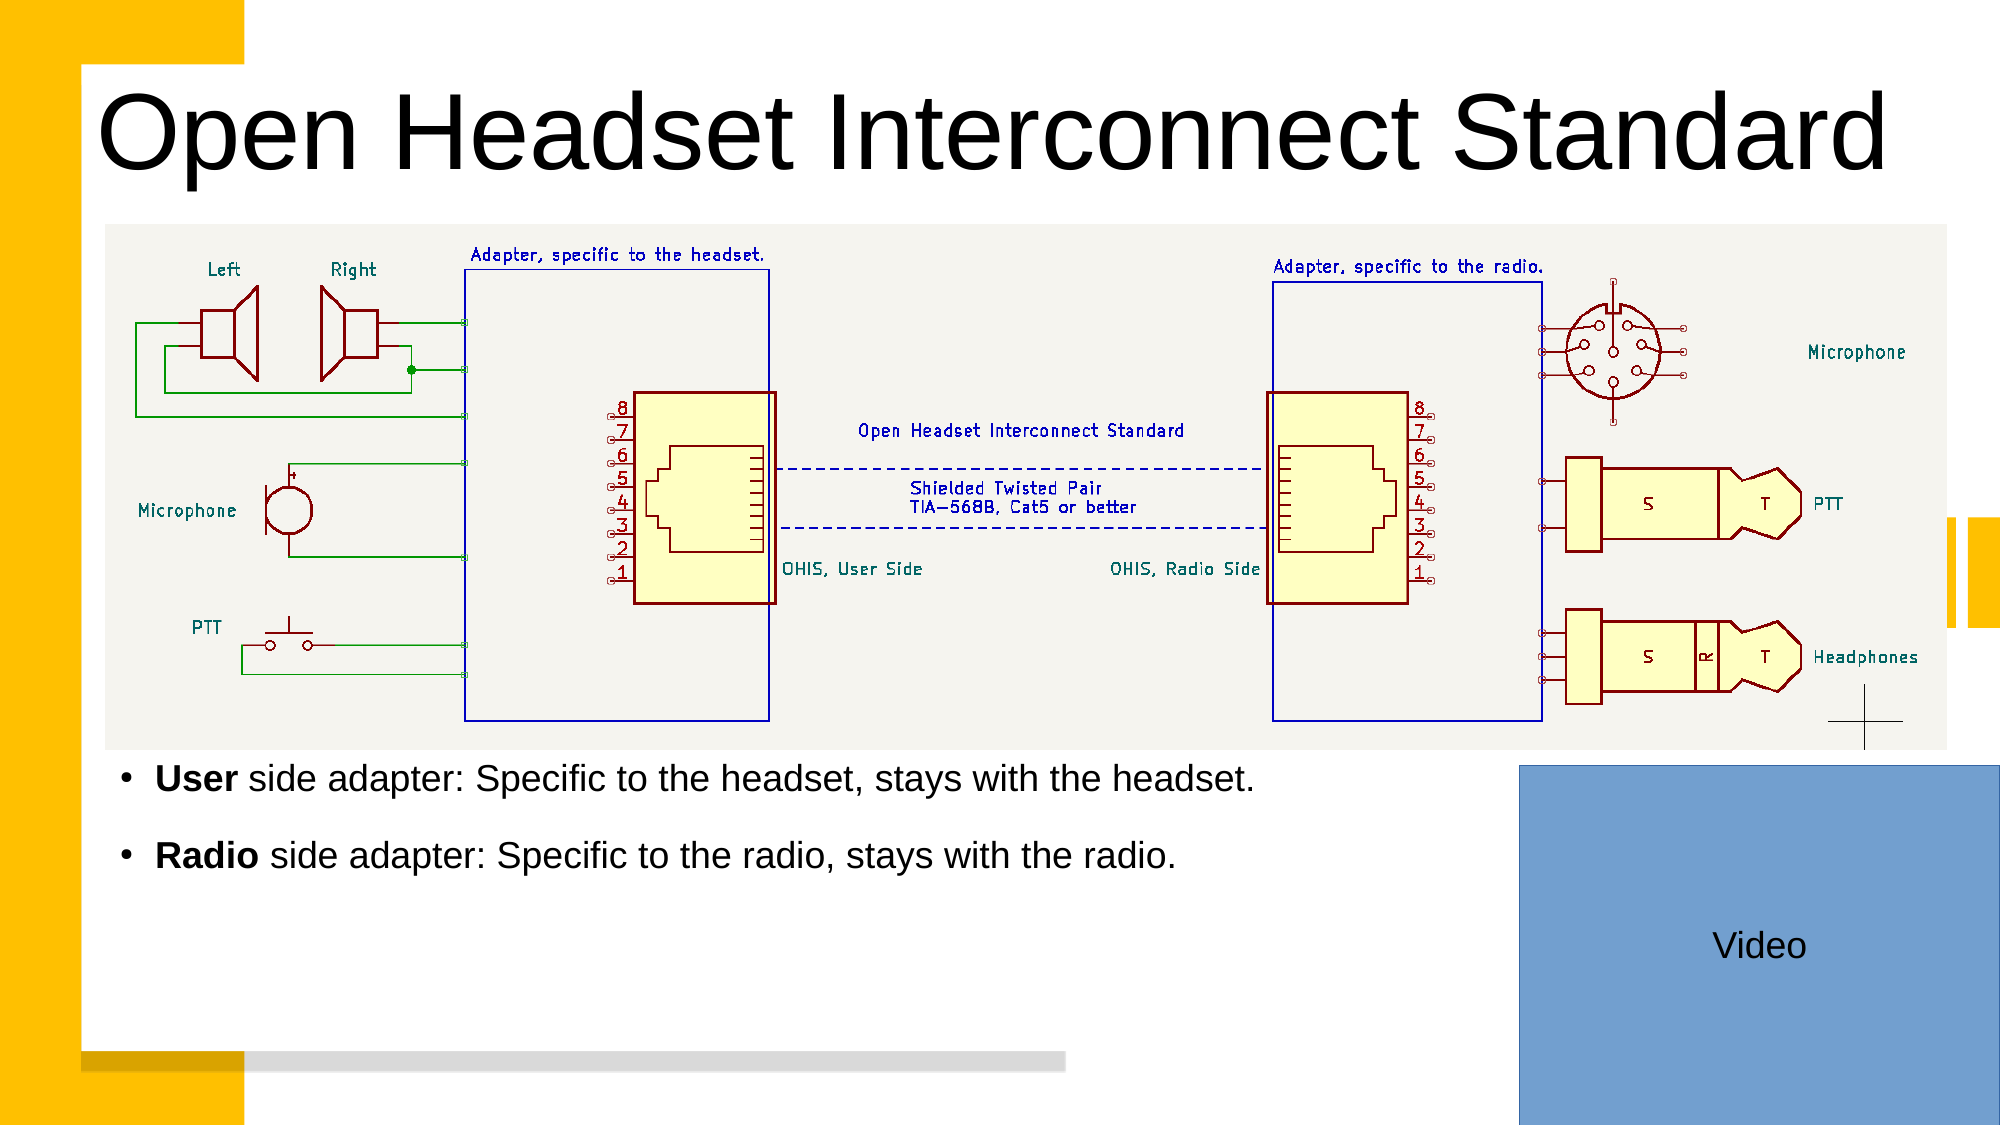

Video
Open Headset Interconnect Standard
User side adapter: Specific to the headset, stays with the headset.
Radio side adapter: Specific to the radio, stays with the radio.